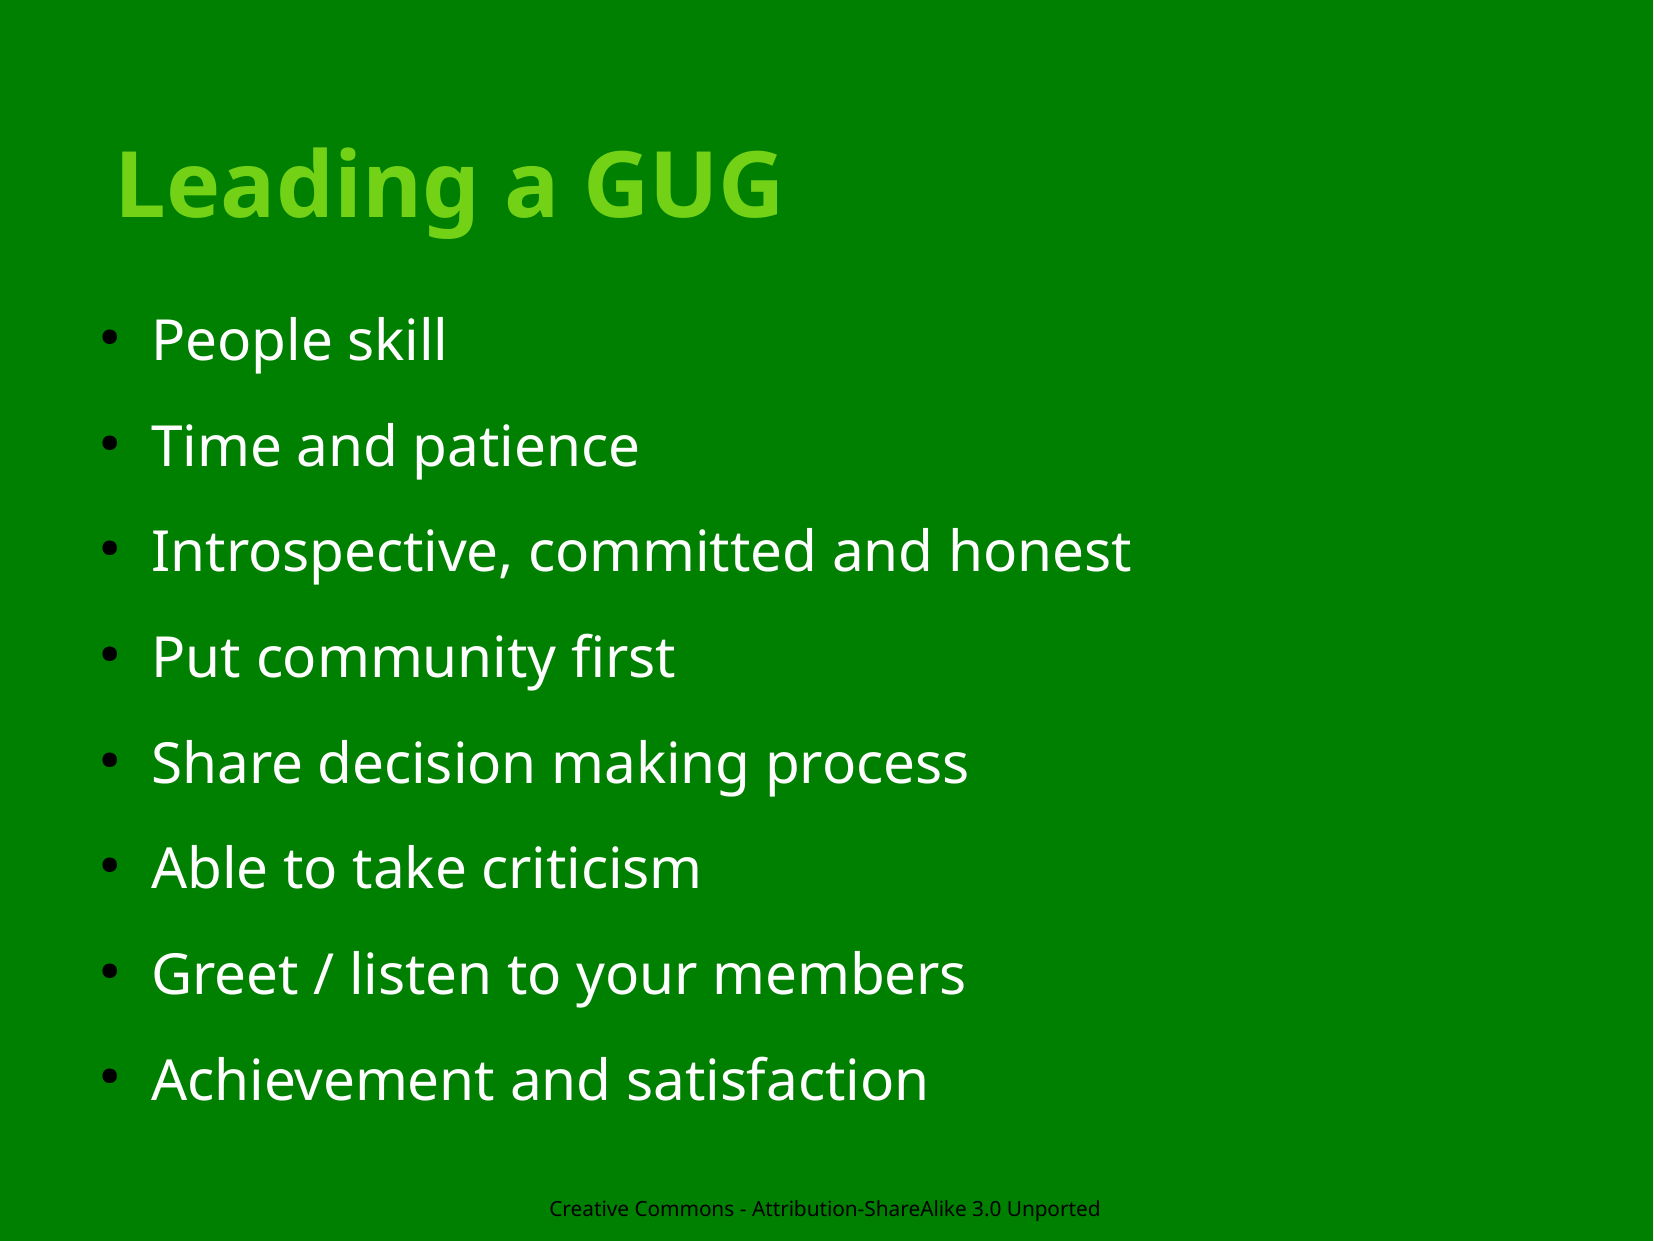

# Leading a GUG
People skill
Time and patience
Introspective, committed and honest
Put community first
Share decision making process
Able to take criticism
Greet / listen to your members
Achievement and satisfaction